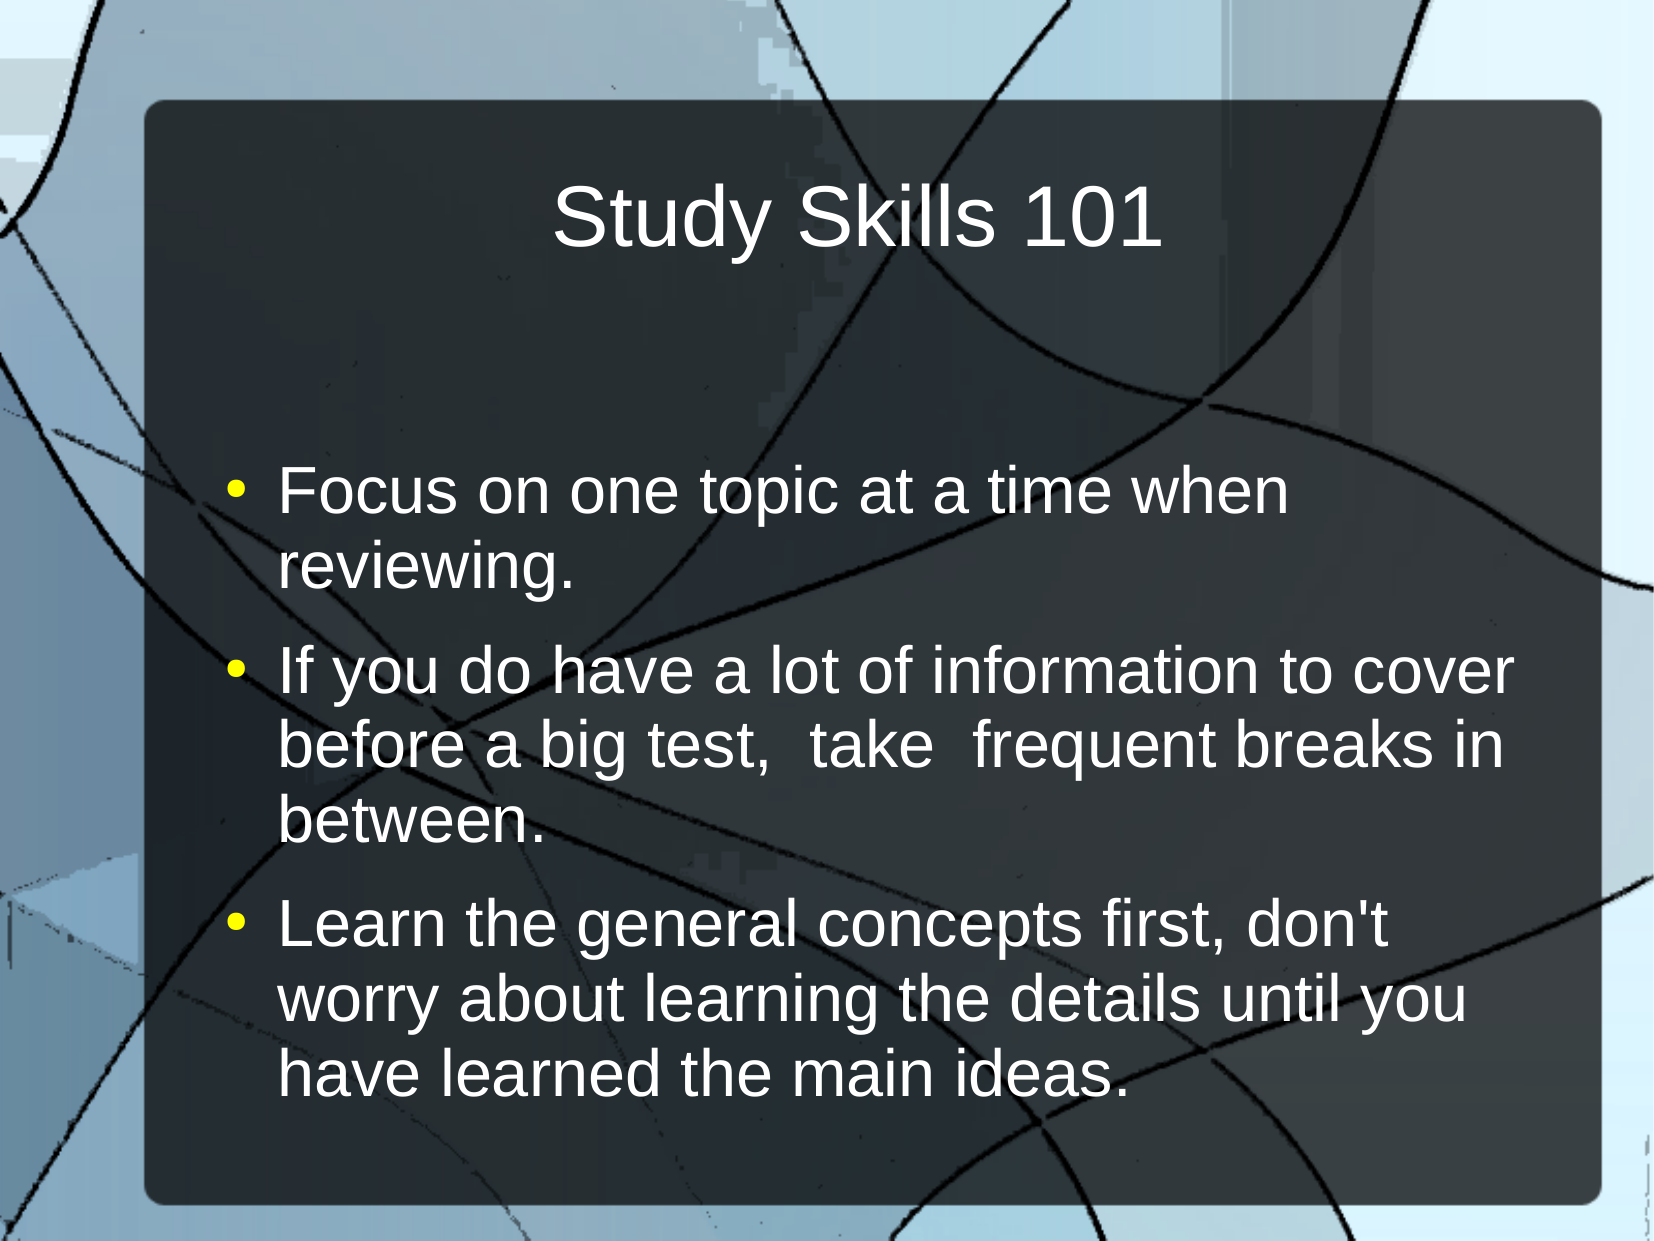

# Study Skills 101
Focus on one topic at a time when reviewing.
If you do have a lot of information to cover before a big test, take frequent breaks in between.
Learn the general concepts first, don't worry about learning the details until you have learned the main ideas.